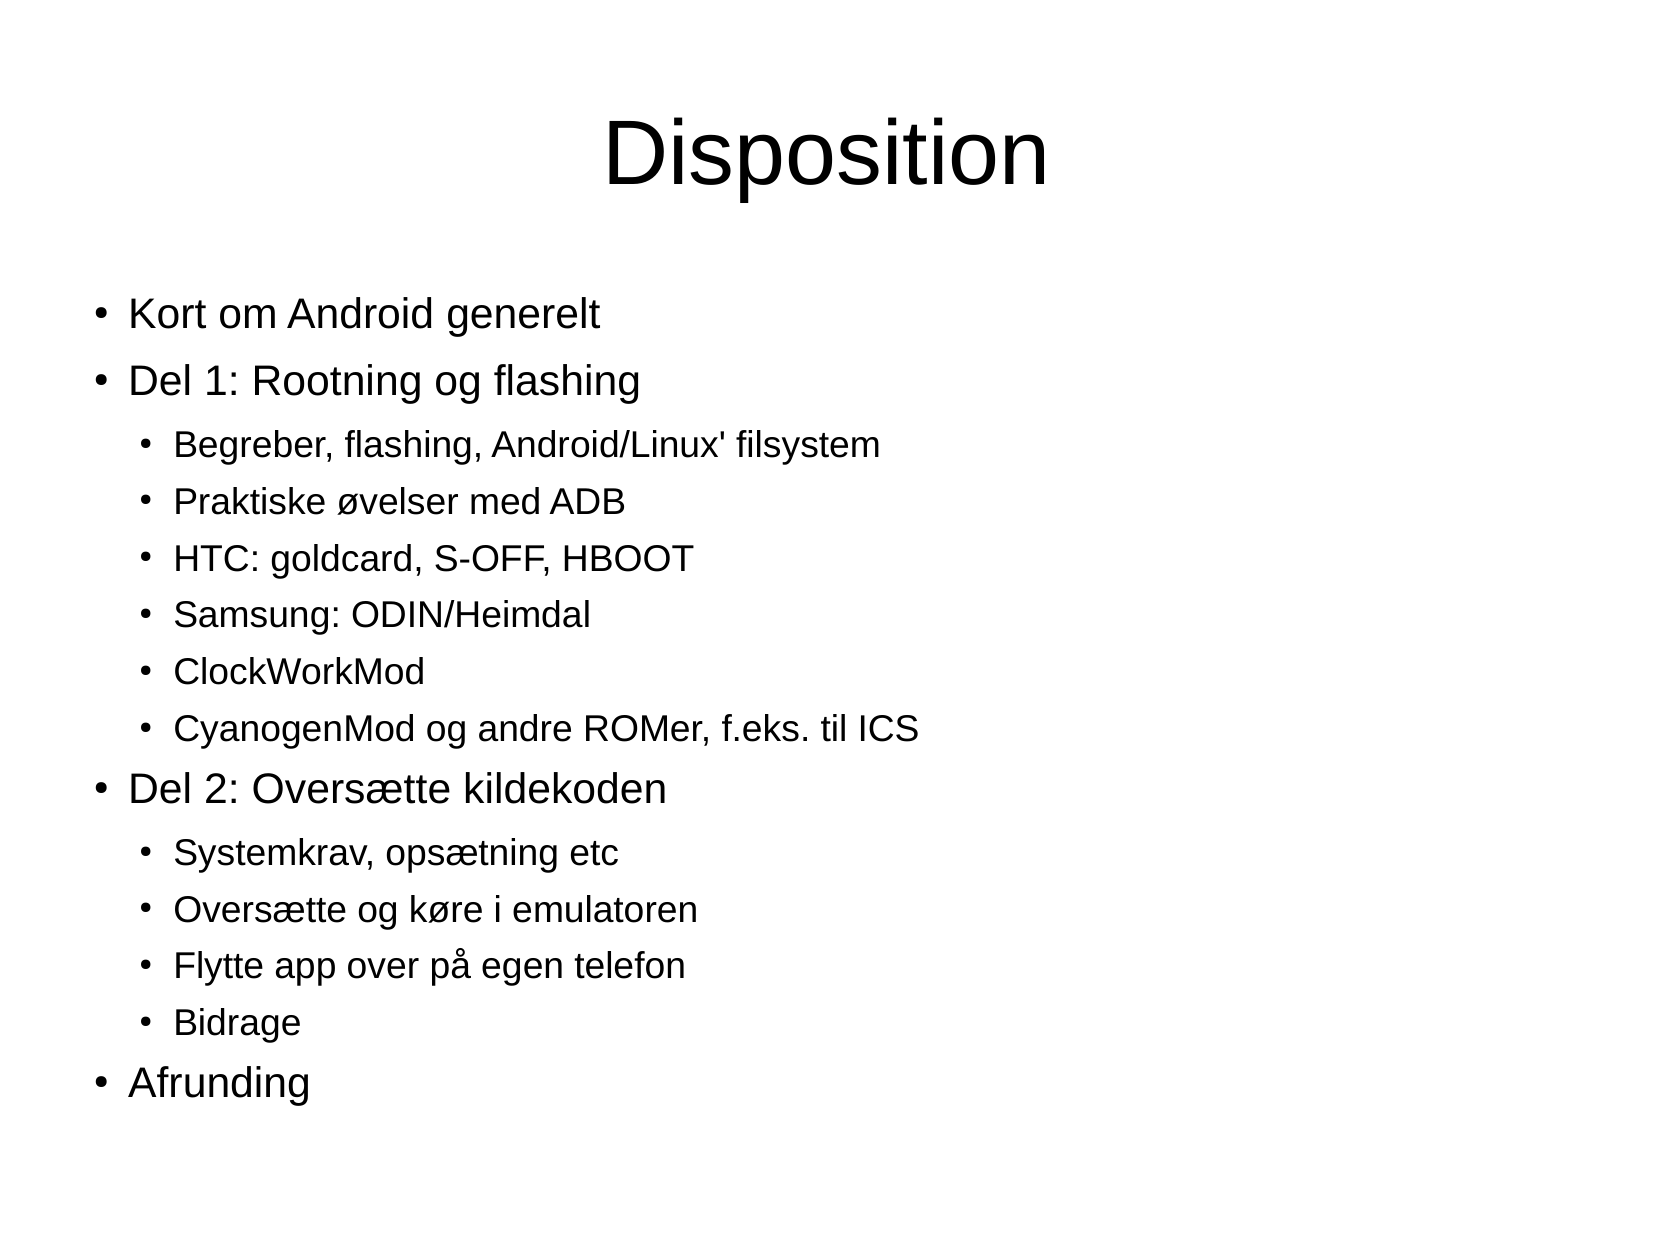

# Disposition
Kort om Android generelt
Del 1: Rootning og flashing
Begreber, flashing, Android/Linux' filsystem
Praktiske øvelser med ADB
HTC: goldcard, S-OFF, HBOOT
Samsung: ODIN/Heimdal
ClockWorkMod
CyanogenMod og andre ROMer, f.eks. til ICS
Del 2: Oversætte kildekoden
Systemkrav, opsætning etc
Oversætte og køre i emulatoren
Flytte app over på egen telefon
Bidrage
Afrunding